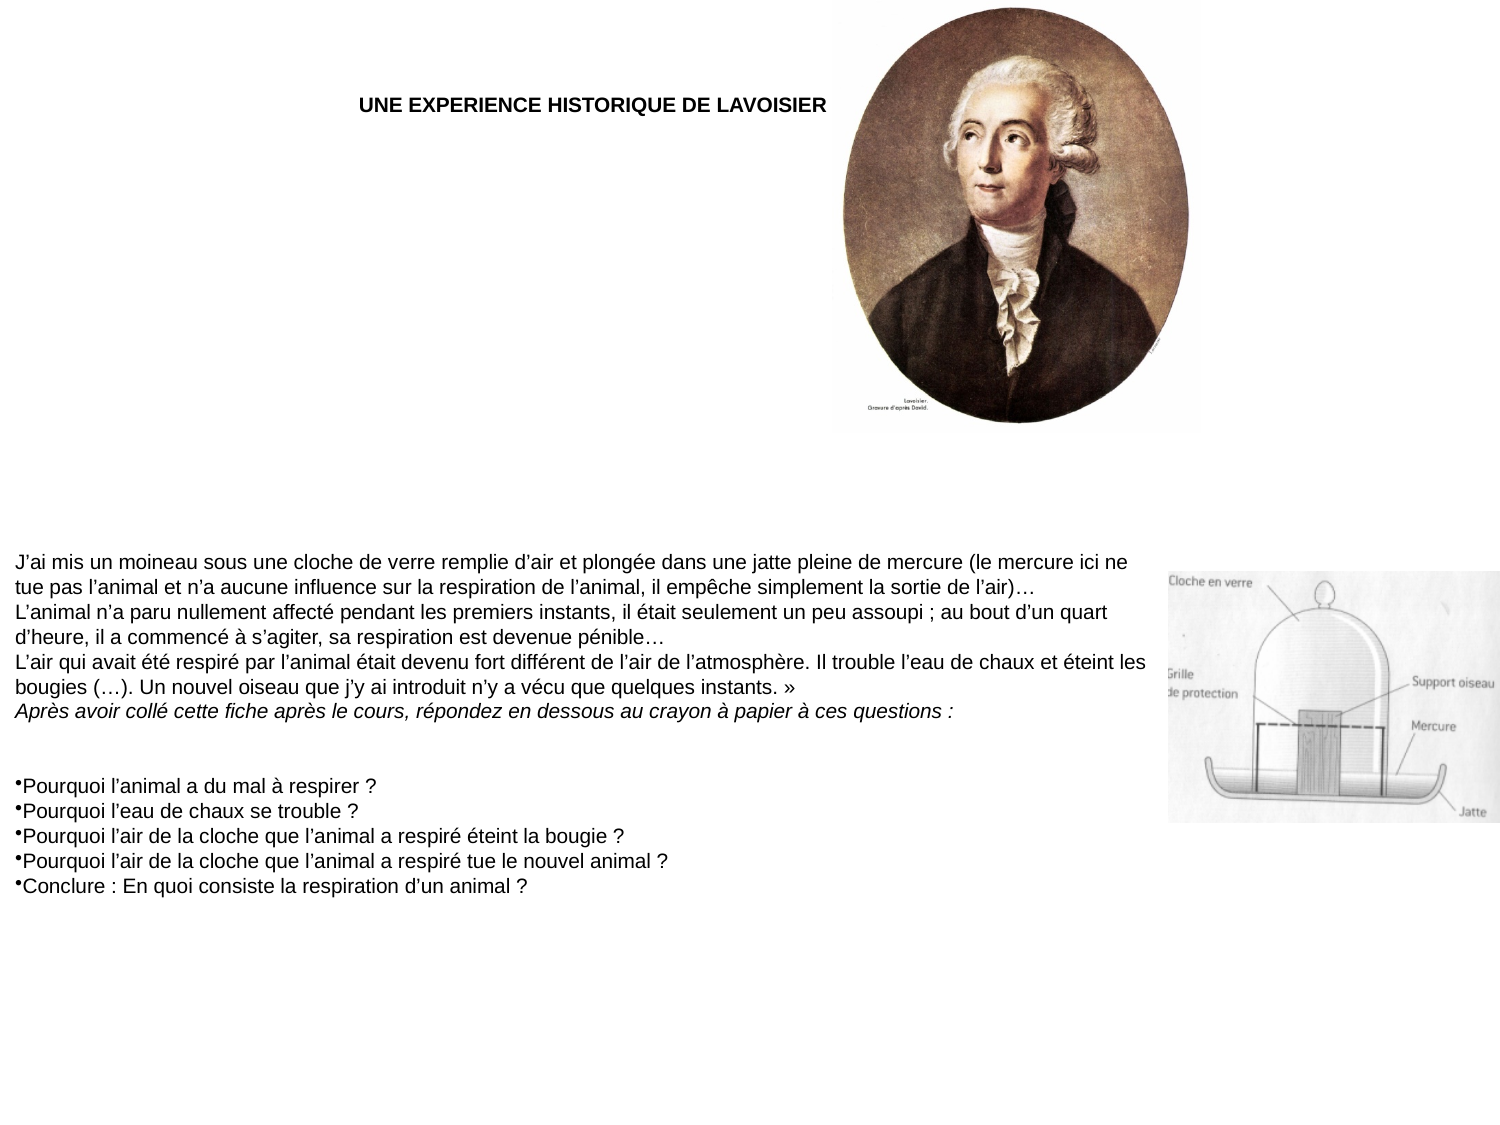

UNE EXPERIENCE HISTORIQUE DE LAVOISIER SUR LA RESPIRATION ANIMAL
J’ai mis un moineau sous une cloche de verre remplie d’air et plongée dans une jatte pleine de mercure (le mercure ici ne tue pas l’animal et n’a aucune influence sur la respiration de l’animal, il empêche simplement la sortie de l’air)…
L’animal n’a paru nullement affecté pendant les premiers instants, il était seulement un peu assoupi ; au bout d’un quart d’heure, il a commencé à s’agiter, sa respiration est devenue pénible…
L’air qui avait été respiré par l’animal était devenu fort différent de l’air de l’atmosphère. Il trouble l’eau de chaux et éteint les bougies (…). Un nouvel oiseau que j’y ai introduit n’y a vécu que quelques instants. »
Après avoir collé cette fiche après le cours, répondez en dessous au crayon à papier à ces questions :
Pourquoi l’animal a du mal à respirer ?
Pourquoi l’eau de chaux se trouble ?
Pourquoi l’air de la cloche que l’animal a respiré éteint la bougie ?
Pourquoi l’air de la cloche que l’animal a respiré tue le nouvel animal ?
Conclure : En quoi consiste la respiration d’un animal ?